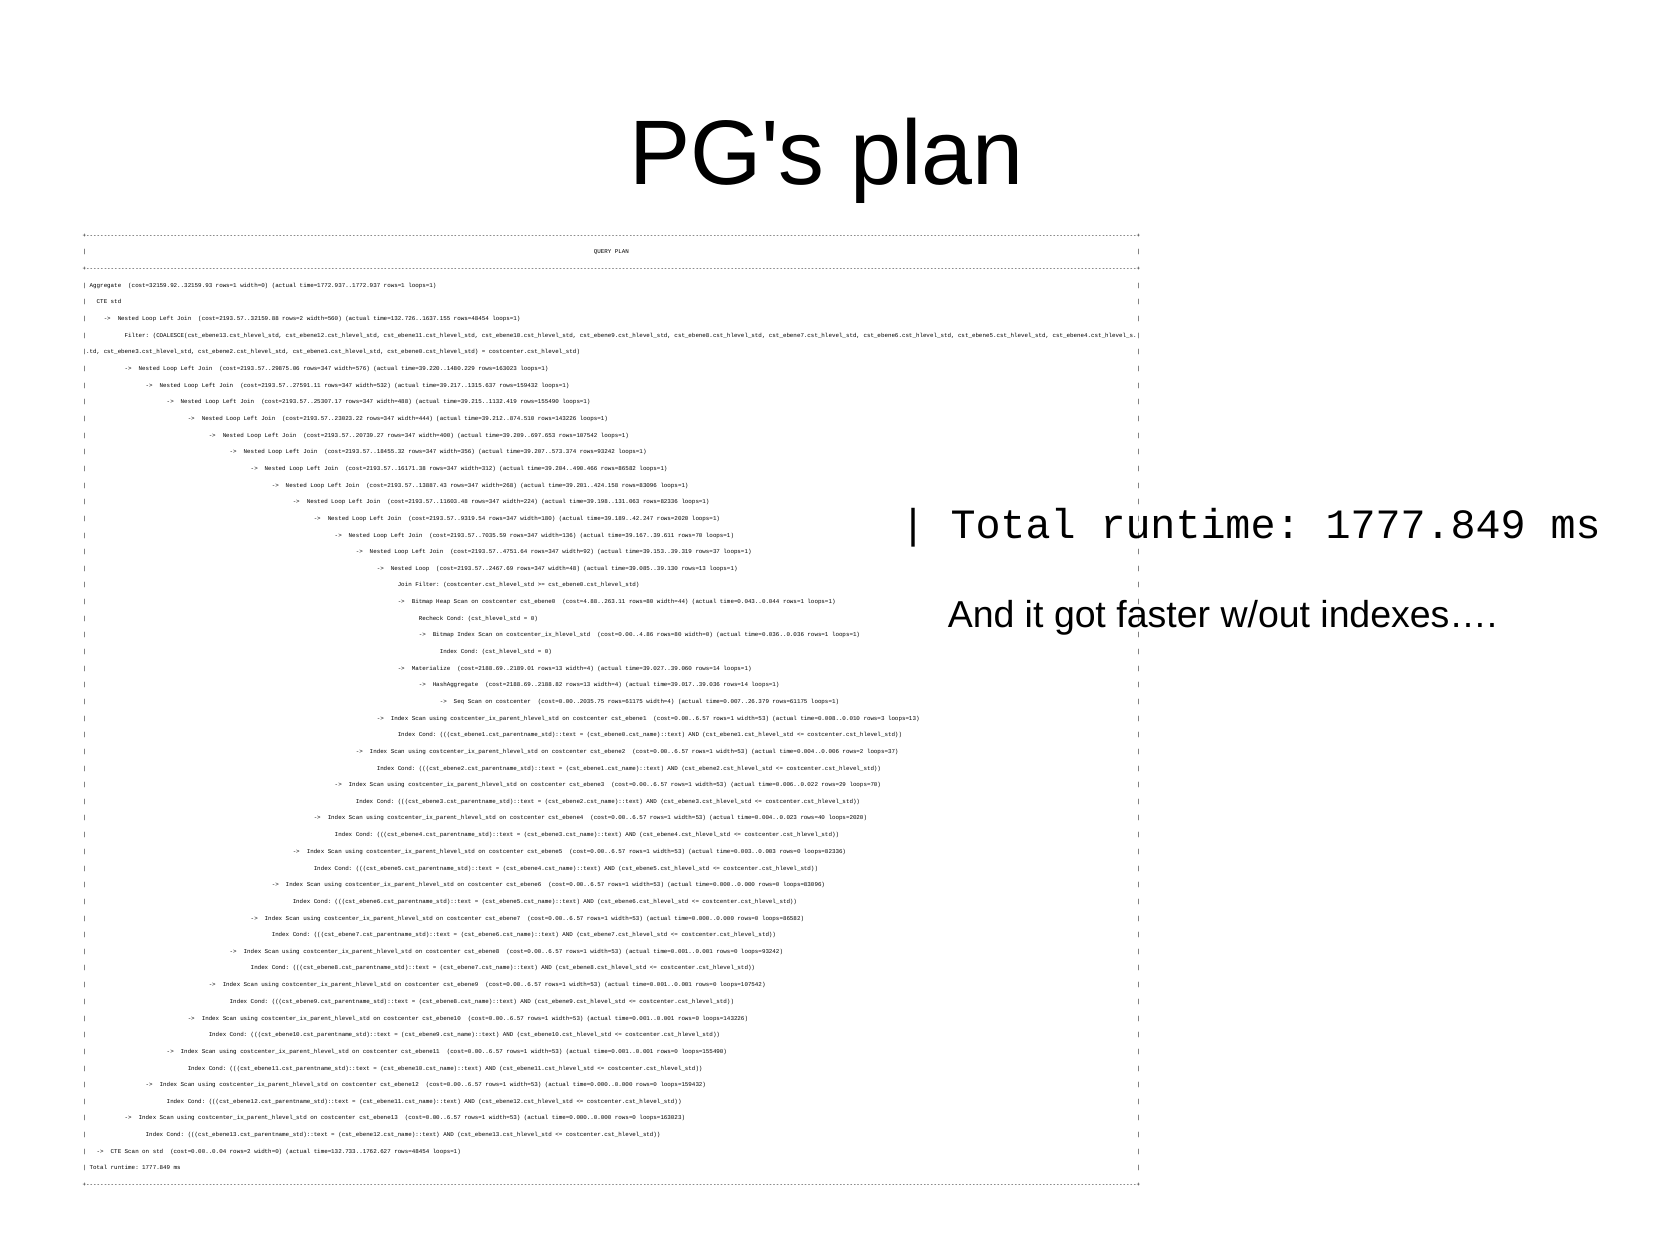

# PG's plan
+------------------------------------------------------------------------------------------------------------------------------------------------------------------------------------------------------------------------------------------------------------------------------------------------------------+
| QUERY PLAN |
+------------------------------------------------------------------------------------------------------------------------------------------------------------------------------------------------------------------------------------------------------------------------------------------------------------+
| Aggregate (cost=32159.92..32159.93 rows=1 width=0) (actual time=1772.937..1772.937 rows=1 loops=1) |
| CTE std |
| -> Nested Loop Left Join (cost=2193.57..32159.88 rows=2 width=560) (actual time=132.726..1637.155 rows=48454 loops=1) |
| Filter: (COALESCE(cst_ebene13.cst_hlevel_std, cst_ebene12.cst_hlevel_std, cst_ebene11.cst_hlevel_std, cst_ebene10.cst_hlevel_std, cst_ebene9.cst_hlevel_std, cst_ebene8.cst_hlevel_std, cst_ebene7.cst_hlevel_std, cst_ebene6.cst_hlevel_std, cst_ebene5.cst_hlevel_std, cst_ebene4.cst_hlevel_s.|
|.td, cst_ebene3.cst_hlevel_std, cst_ebene2.cst_hlevel_std, cst_ebene1.cst_hlevel_std, cst_ebene0.cst_hlevel_std) = costcenter.cst_hlevel_std) |
| -> Nested Loop Left Join (cost=2193.57..29875.06 rows=347 width=576) (actual time=39.220..1480.229 rows=163023 loops=1) |
| -> Nested Loop Left Join (cost=2193.57..27591.11 rows=347 width=532) (actual time=39.217..1315.637 rows=159432 loops=1) |
| -> Nested Loop Left Join (cost=2193.57..25307.17 rows=347 width=488) (actual time=39.215..1132.419 rows=155490 loops=1) |
| -> Nested Loop Left Join (cost=2193.57..23023.22 rows=347 width=444) (actual time=39.212..874.510 rows=143226 loops=1) |
| -> Nested Loop Left Join (cost=2193.57..20739.27 rows=347 width=400) (actual time=39.209..697.653 rows=107542 loops=1) |
| -> Nested Loop Left Join (cost=2193.57..18455.32 rows=347 width=356) (actual time=39.207..573.374 rows=93242 loops=1) |
| -> Nested Loop Left Join (cost=2193.57..16171.38 rows=347 width=312) (actual time=39.204..490.466 rows=86582 loops=1) |
| -> Nested Loop Left Join (cost=2193.57..13887.43 rows=347 width=268) (actual time=39.201..424.158 rows=83096 loops=1) |
| -> Nested Loop Left Join (cost=2193.57..11603.48 rows=347 width=224) (actual time=39.198..131.063 rows=82336 loops=1) |
| -> Nested Loop Left Join (cost=2193.57..9319.54 rows=347 width=180) (actual time=39.189..42.247 rows=2020 loops=1) |
| -> Nested Loop Left Join (cost=2193.57..7035.59 rows=347 width=136) (actual time=39.167..39.611 rows=70 loops=1) |
| -> Nested Loop Left Join (cost=2193.57..4751.64 rows=347 width=92) (actual time=39.153..39.319 rows=37 loops=1) |
| -> Nested Loop (cost=2193.57..2467.69 rows=347 width=48) (actual time=39.085..39.130 rows=13 loops=1) |
| Join Filter: (costcenter.cst_hlevel_std >= cst_ebene0.cst_hlevel_std) |
| -> Bitmap Heap Scan on costcenter cst_ebene0 (cost=4.88..263.11 rows=80 width=44) (actual time=0.043..0.044 rows=1 loops=1) |
| Recheck Cond: (cst_hlevel_std = 0) |
| -> Bitmap Index Scan on costcenter_ix_hlevel_std (cost=0.00..4.86 rows=80 width=0) (actual time=0.036..0.036 rows=1 loops=1) |
| Index Cond: (cst_hlevel_std = 0) |
| -> Materialize (cost=2188.69..2189.01 rows=13 width=4) (actual time=39.027..39.060 rows=14 loops=1) |
| -> HashAggregate (cost=2188.69..2188.82 rows=13 width=4) (actual time=39.017..39.036 rows=14 loops=1) |
| -> Seq Scan on costcenter (cost=0.00..2035.75 rows=61175 width=4) (actual time=0.007..26.379 rows=61175 loops=1) |
| -> Index Scan using costcenter_ix_parent_hlevel_std on costcenter cst_ebene1 (cost=0.00..6.57 rows=1 width=53) (actual time=0.008..0.010 rows=3 loops=13) |
| Index Cond: (((cst_ebene1.cst_parentname_std)::text = (cst_ebene0.cst_name)::text) AND (cst_ebene1.cst_hlevel_std <= costcenter.cst_hlevel_std)) |
| -> Index Scan using costcenter_ix_parent_hlevel_std on costcenter cst_ebene2 (cost=0.00..6.57 rows=1 width=53) (actual time=0.004..0.006 rows=2 loops=37) |
| Index Cond: (((cst_ebene2.cst_parentname_std)::text = (cst_ebene1.cst_name)::text) AND (cst_ebene2.cst_hlevel_std <= costcenter.cst_hlevel_std)) |
| -> Index Scan using costcenter_ix_parent_hlevel_std on costcenter cst_ebene3 (cost=0.00..6.57 rows=1 width=53) (actual time=0.006..0.022 rows=29 loops=70) |
| Index Cond: (((cst_ebene3.cst_parentname_std)::text = (cst_ebene2.cst_name)::text) AND (cst_ebene3.cst_hlevel_std <= costcenter.cst_hlevel_std)) |
| -> Index Scan using costcenter_ix_parent_hlevel_std on costcenter cst_ebene4 (cost=0.00..6.57 rows=1 width=53) (actual time=0.004..0.023 rows=40 loops=2020) |
| Index Cond: (((cst_ebene4.cst_parentname_std)::text = (cst_ebene3.cst_name)::text) AND (cst_ebene4.cst_hlevel_std <= costcenter.cst_hlevel_std)) |
| -> Index Scan using costcenter_ix_parent_hlevel_std on costcenter cst_ebene5 (cost=0.00..6.57 rows=1 width=53) (actual time=0.003..0.003 rows=0 loops=82336) |
| Index Cond: (((cst_ebene5.cst_parentname_std)::text = (cst_ebene4.cst_name)::text) AND (cst_ebene5.cst_hlevel_std <= costcenter.cst_hlevel_std)) |
| -> Index Scan using costcenter_ix_parent_hlevel_std on costcenter cst_ebene6 (cost=0.00..6.57 rows=1 width=53) (actual time=0.000..0.000 rows=0 loops=83096) |
| Index Cond: (((cst_ebene6.cst_parentname_std)::text = (cst_ebene5.cst_name)::text) AND (cst_ebene6.cst_hlevel_std <= costcenter.cst_hlevel_std)) |
| -> Index Scan using costcenter_ix_parent_hlevel_std on costcenter cst_ebene7 (cost=0.00..6.57 rows=1 width=53) (actual time=0.000..0.000 rows=0 loops=86582) |
| Index Cond: (((cst_ebene7.cst_parentname_std)::text = (cst_ebene6.cst_name)::text) AND (cst_ebene7.cst_hlevel_std <= costcenter.cst_hlevel_std)) |
| -> Index Scan using costcenter_ix_parent_hlevel_std on costcenter cst_ebene8 (cost=0.00..6.57 rows=1 width=53) (actual time=0.001..0.001 rows=0 loops=93242) |
| Index Cond: (((cst_ebene8.cst_parentname_std)::text = (cst_ebene7.cst_name)::text) AND (cst_ebene8.cst_hlevel_std <= costcenter.cst_hlevel_std)) |
| -> Index Scan using costcenter_ix_parent_hlevel_std on costcenter cst_ebene9 (cost=0.00..6.57 rows=1 width=53) (actual time=0.001..0.001 rows=0 loops=107542) |
| Index Cond: (((cst_ebene9.cst_parentname_std)::text = (cst_ebene8.cst_name)::text) AND (cst_ebene9.cst_hlevel_std <= costcenter.cst_hlevel_std)) |
| -> Index Scan using costcenter_ix_parent_hlevel_std on costcenter cst_ebene10 (cost=0.00..6.57 rows=1 width=53) (actual time=0.001..0.001 rows=0 loops=143226) |
| Index Cond: (((cst_ebene10.cst_parentname_std)::text = (cst_ebene9.cst_name)::text) AND (cst_ebene10.cst_hlevel_std <= costcenter.cst_hlevel_std)) |
| -> Index Scan using costcenter_ix_parent_hlevel_std on costcenter cst_ebene11 (cost=0.00..6.57 rows=1 width=53) (actual time=0.001..0.001 rows=0 loops=155490) |
| Index Cond: (((cst_ebene11.cst_parentname_std)::text = (cst_ebene10.cst_name)::text) AND (cst_ebene11.cst_hlevel_std <= costcenter.cst_hlevel_std)) |
| -> Index Scan using costcenter_ix_parent_hlevel_std on costcenter cst_ebene12 (cost=0.00..6.57 rows=1 width=53) (actual time=0.000..0.000 rows=0 loops=159432) |
| Index Cond: (((cst_ebene12.cst_parentname_std)::text = (cst_ebene11.cst_name)::text) AND (cst_ebene12.cst_hlevel_std <= costcenter.cst_hlevel_std)) |
| -> Index Scan using costcenter_ix_parent_hlevel_std on costcenter cst_ebene13 (cost=0.00..6.57 rows=1 width=53) (actual time=0.000..0.000 rows=0 loops=163023) |
| Index Cond: (((cst_ebene13.cst_parentname_std)::text = (cst_ebene12.cst_name)::text) AND (cst_ebene13.cst_hlevel_std <= costcenter.cst_hlevel_std)) |
| -> CTE Scan on std (cost=0.00..0.04 rows=2 width=0) (actual time=132.733..1762.627 rows=48454 loops=1) |
| Total runtime: 1777.849 ms |
+------------------------------------------------------------------------------------------------------------------------------------------------------------------------------------------------------------------------------------------------------------------------------------------------------------+
| Total runtime: 1777.849 ms
And it got faster w/out indexes….